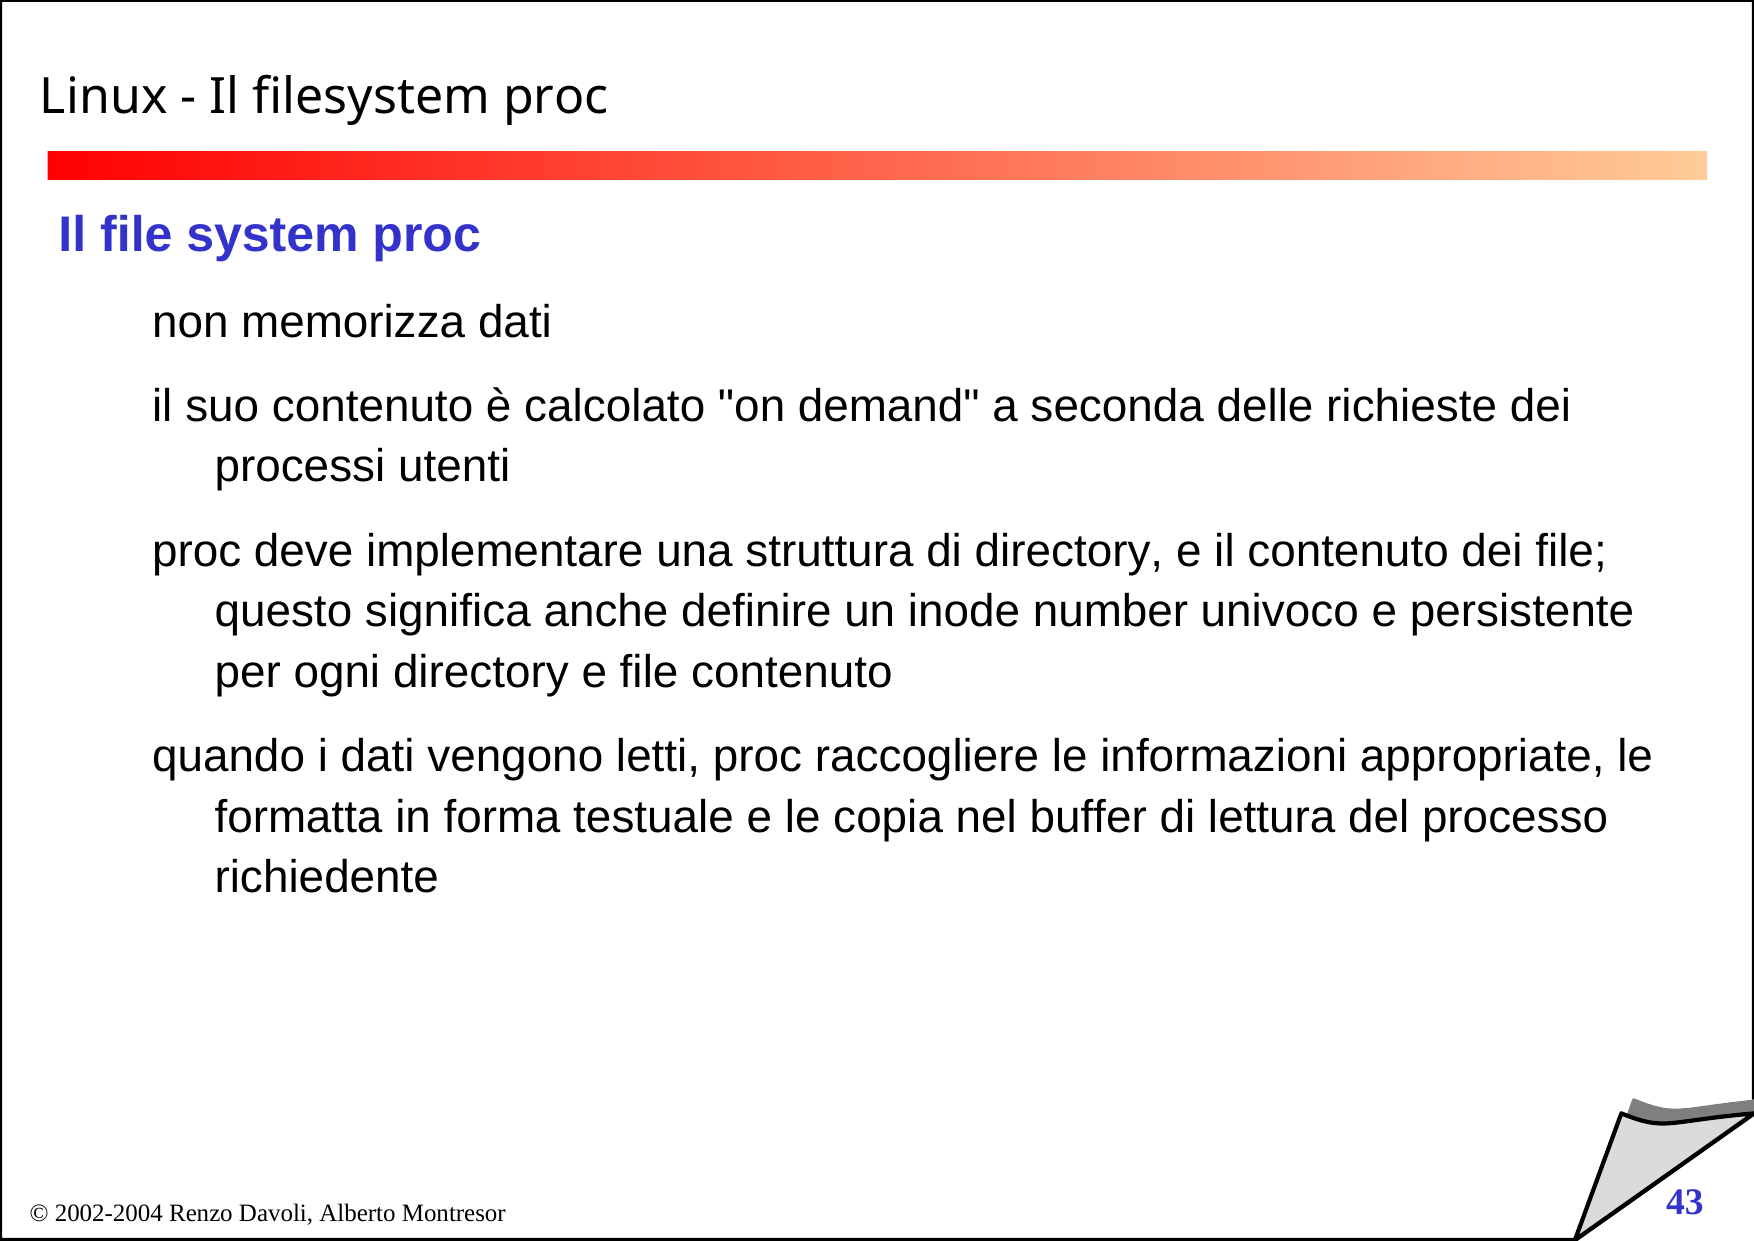

# Linux - Il filesystem proc
Il file system proc
non memorizza dati
il suo contenuto è calcolato "on demand" a seconda delle richieste dei processi utenti
proc deve implementare una struttura di directory, e il contenuto dei file; questo significa anche definire un inode number univoco e persistente per ogni directory e file contenuto
quando i dati vengono letti, proc raccogliere le informazioni appropriate, le formatta in forma testuale e le copia nel buffer di lettura del processo richiedente